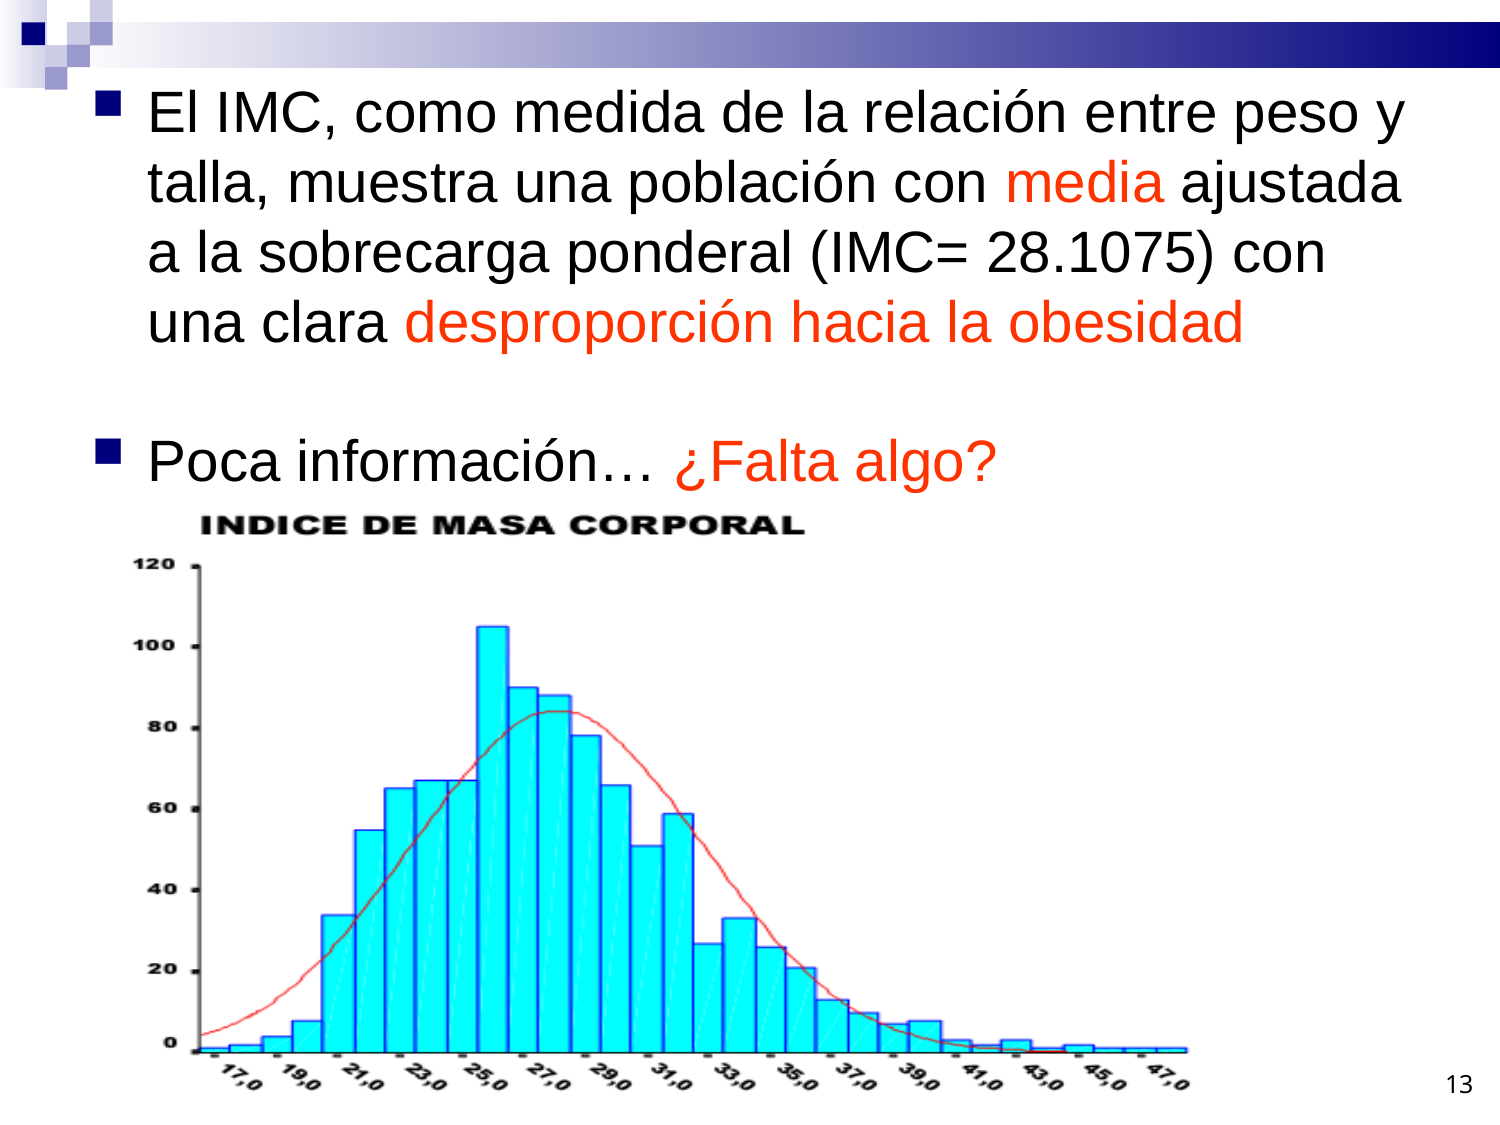

# El IMC, como medida de la relación entre peso y talla, muestra una población con media ajustada a la sobrecarga ponderal (IMC= 28.1075) con una clara desproporción hacia la obesidad
Poca información… ¿Falta algo?